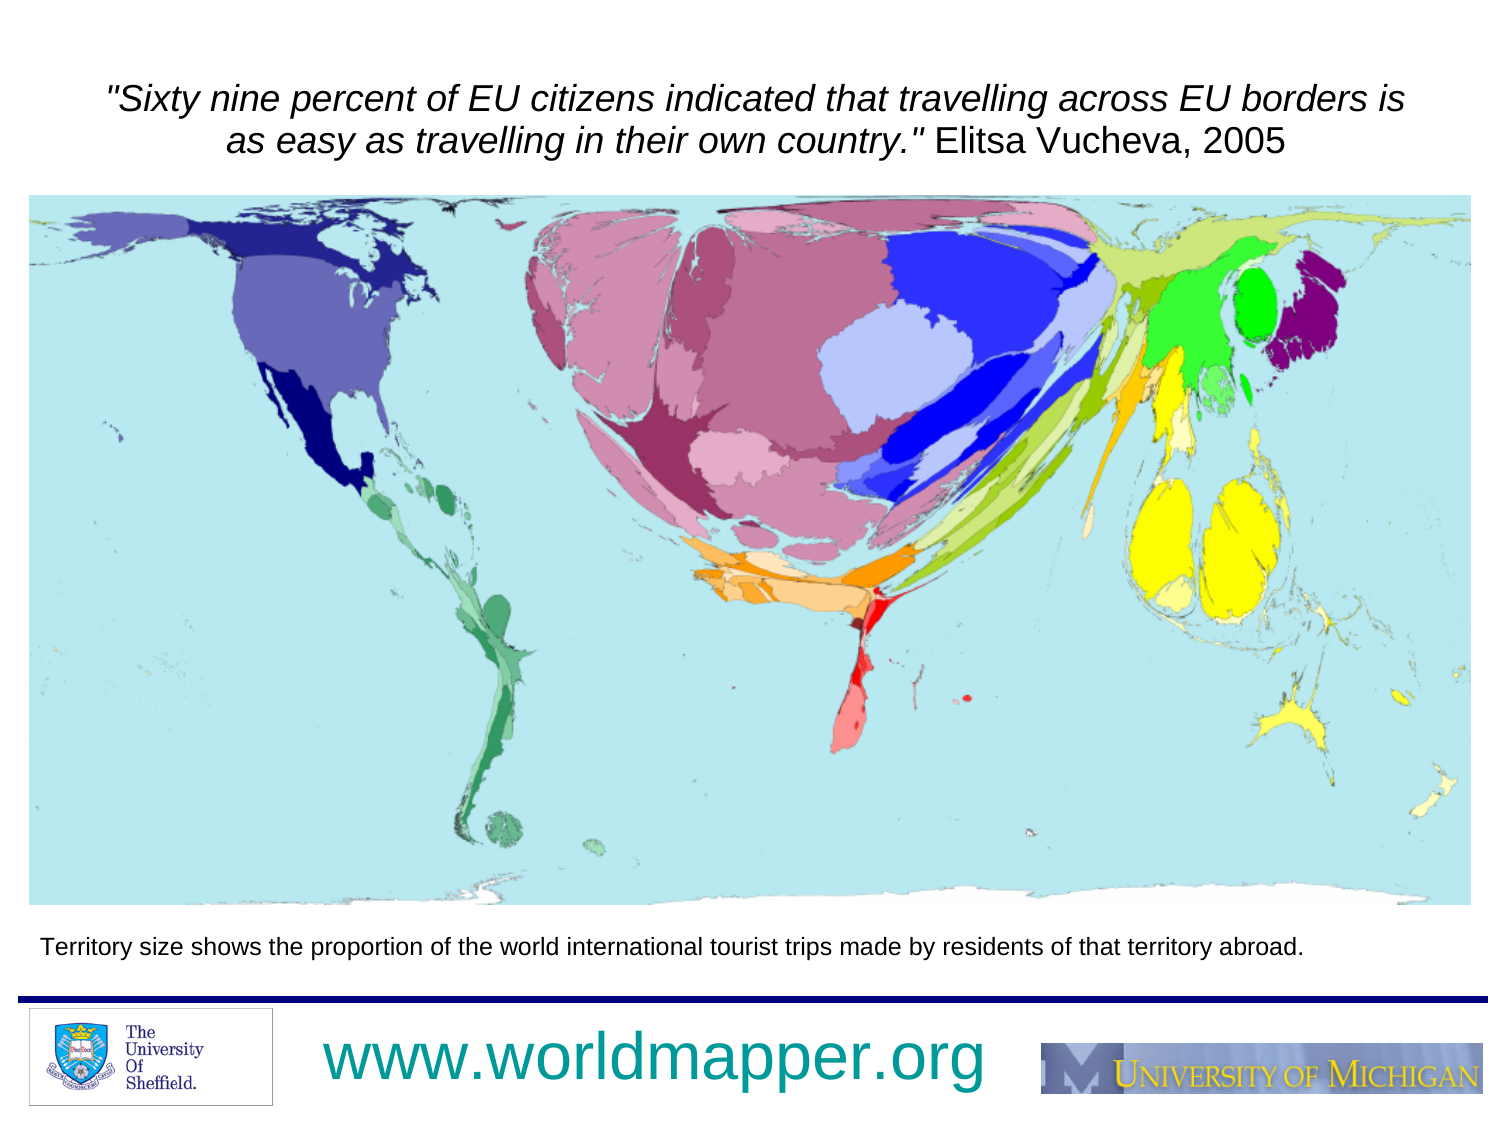

# "Sixty nine percent of EU citizens indicated that travelling across EU borders is as easy as travelling in their own country." Elitsa Vucheva, 2005
Territory size shows the proportion of the world international tourist trips made by residents of that territory abroad.